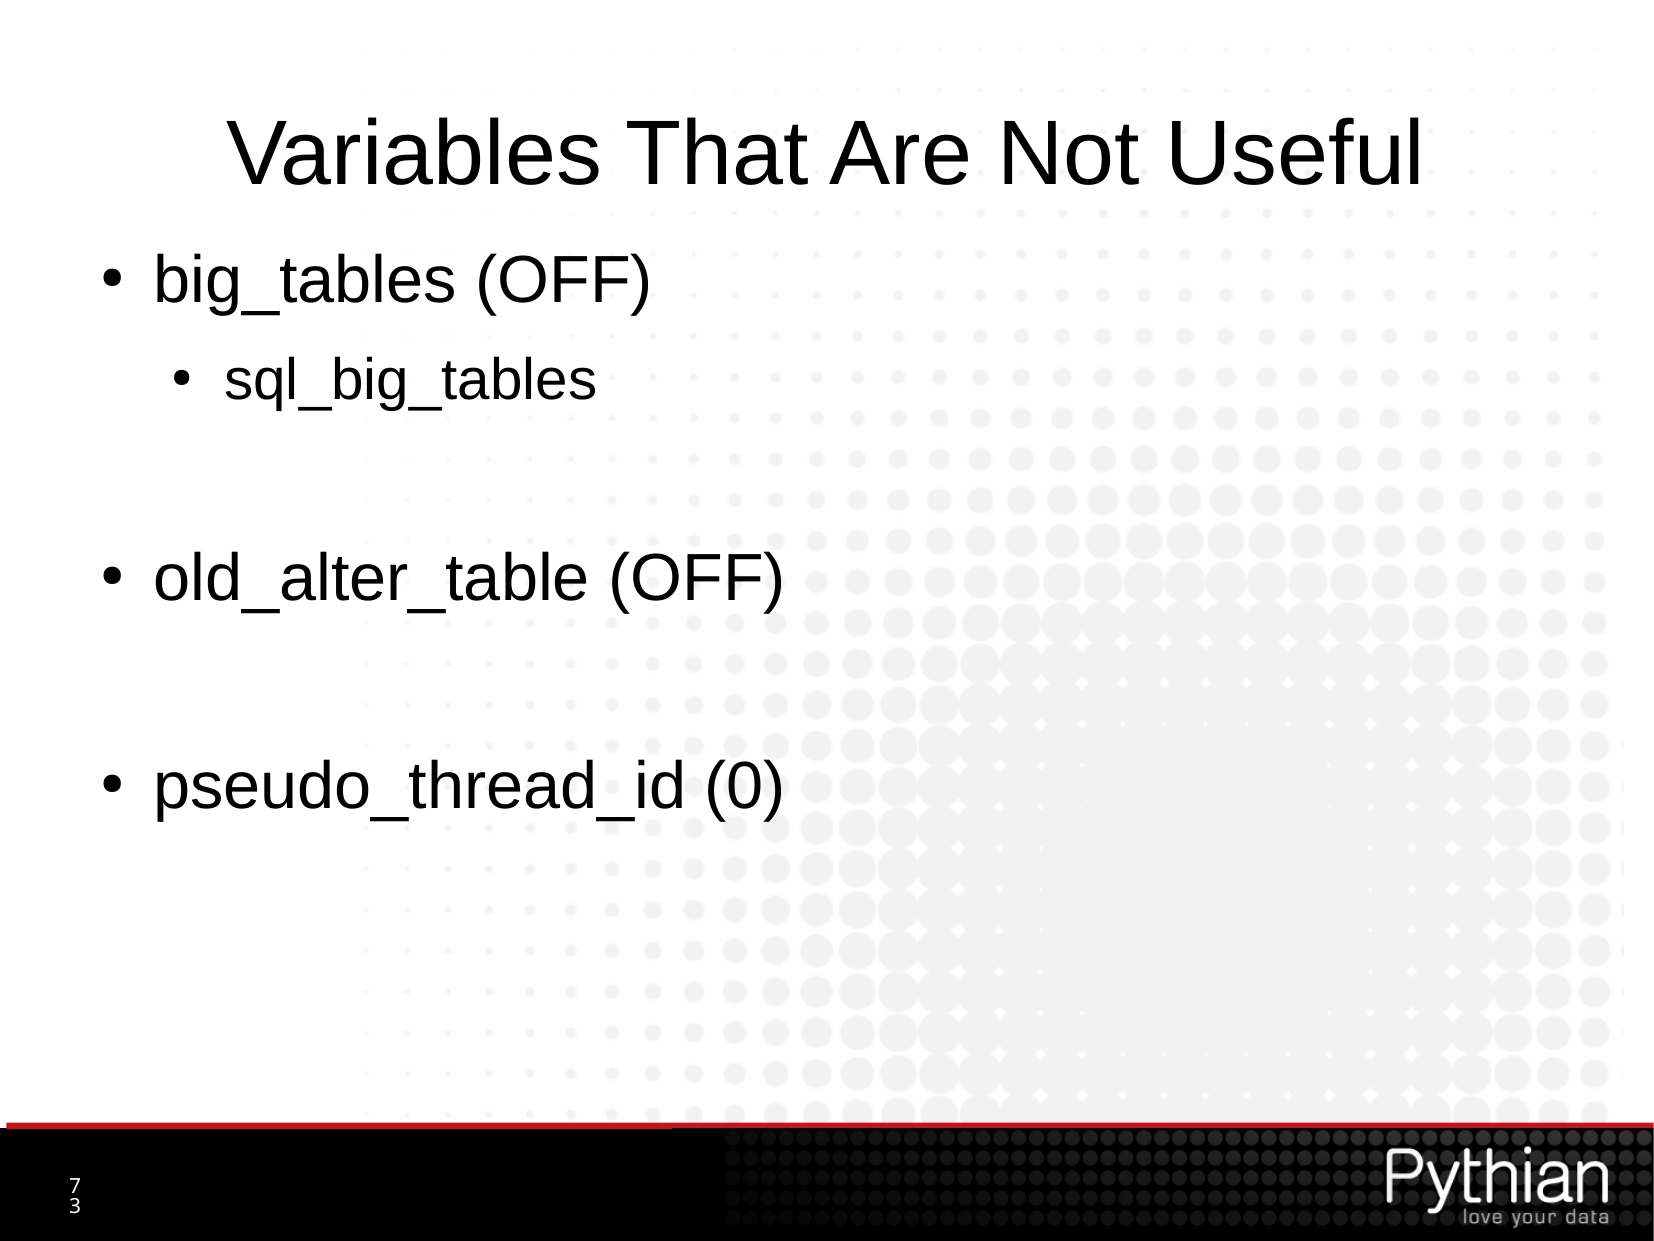

# Variables That Are Not Useful
big_tables (OFF)
sql_big_tables
old_alter_table (OFF)
pseudo_thread_id (0)